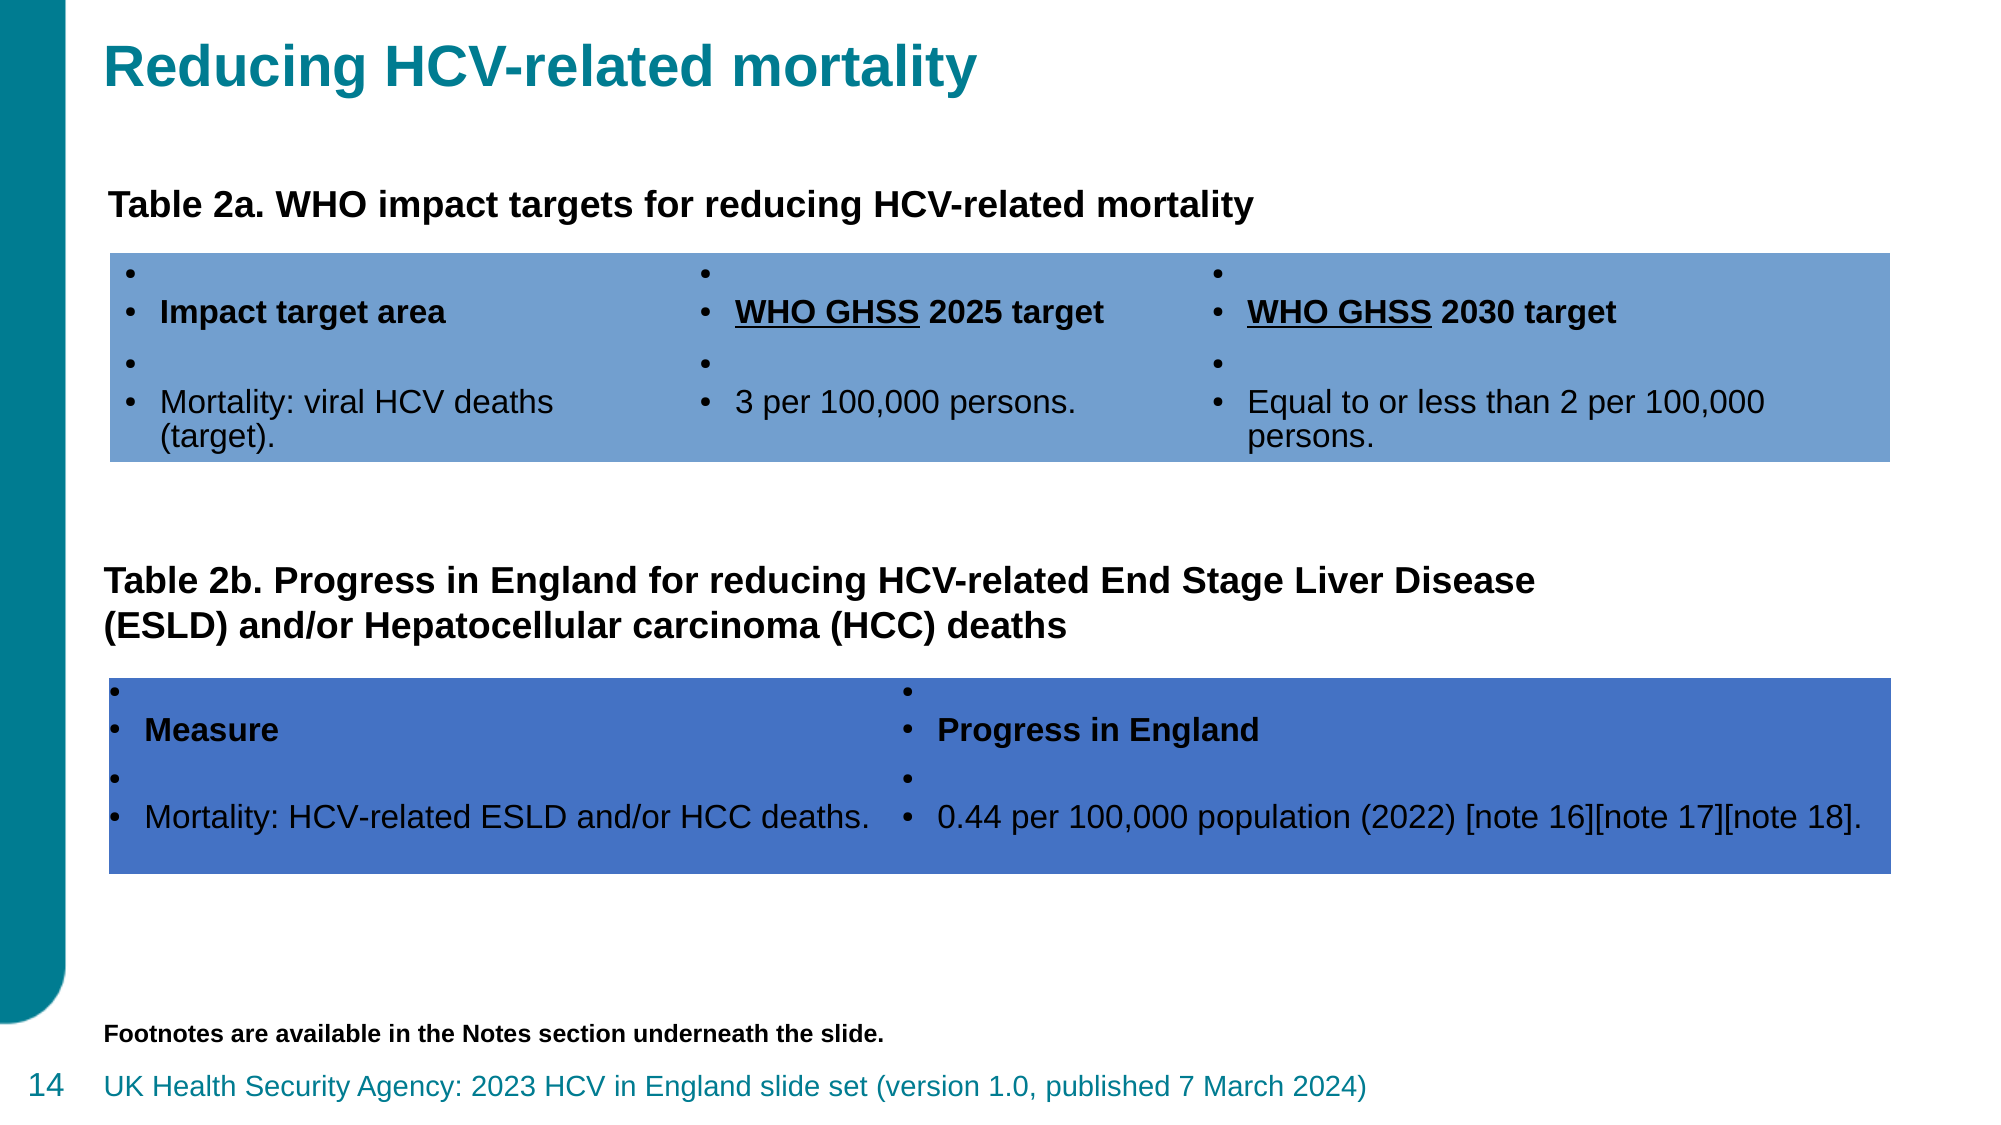

# Reducing HCV-related mortality
Table 2a. WHO impact targets for reducing HCV-related mortality
| Impact target area | WHO GHSS 2025 target | WHO GHSS 2030 target |
| --- | --- | --- |
| Mortality: viral HCV deaths (target). | 3 per 100,000 persons. | Equal to or less than 2 per 100,000 persons. |
Table 2b. Progress in England for reducing HCV-related End Stage Liver Disease (ESLD) and/or Hepatocellular carcinoma (HCC) deaths
| Measure | Progress in England |
| --- | --- |
| Mortality: HCV-related ESLD and/or HCC deaths. | 0.44 per 100,000 population (2022) [note 16][note 17][note 18]. |
Footnotes are available in the Notes section underneath the slide.
UK Health Security Agency: 2023 HCV in England slide set (version 1.0, published 7 March 2024)
13